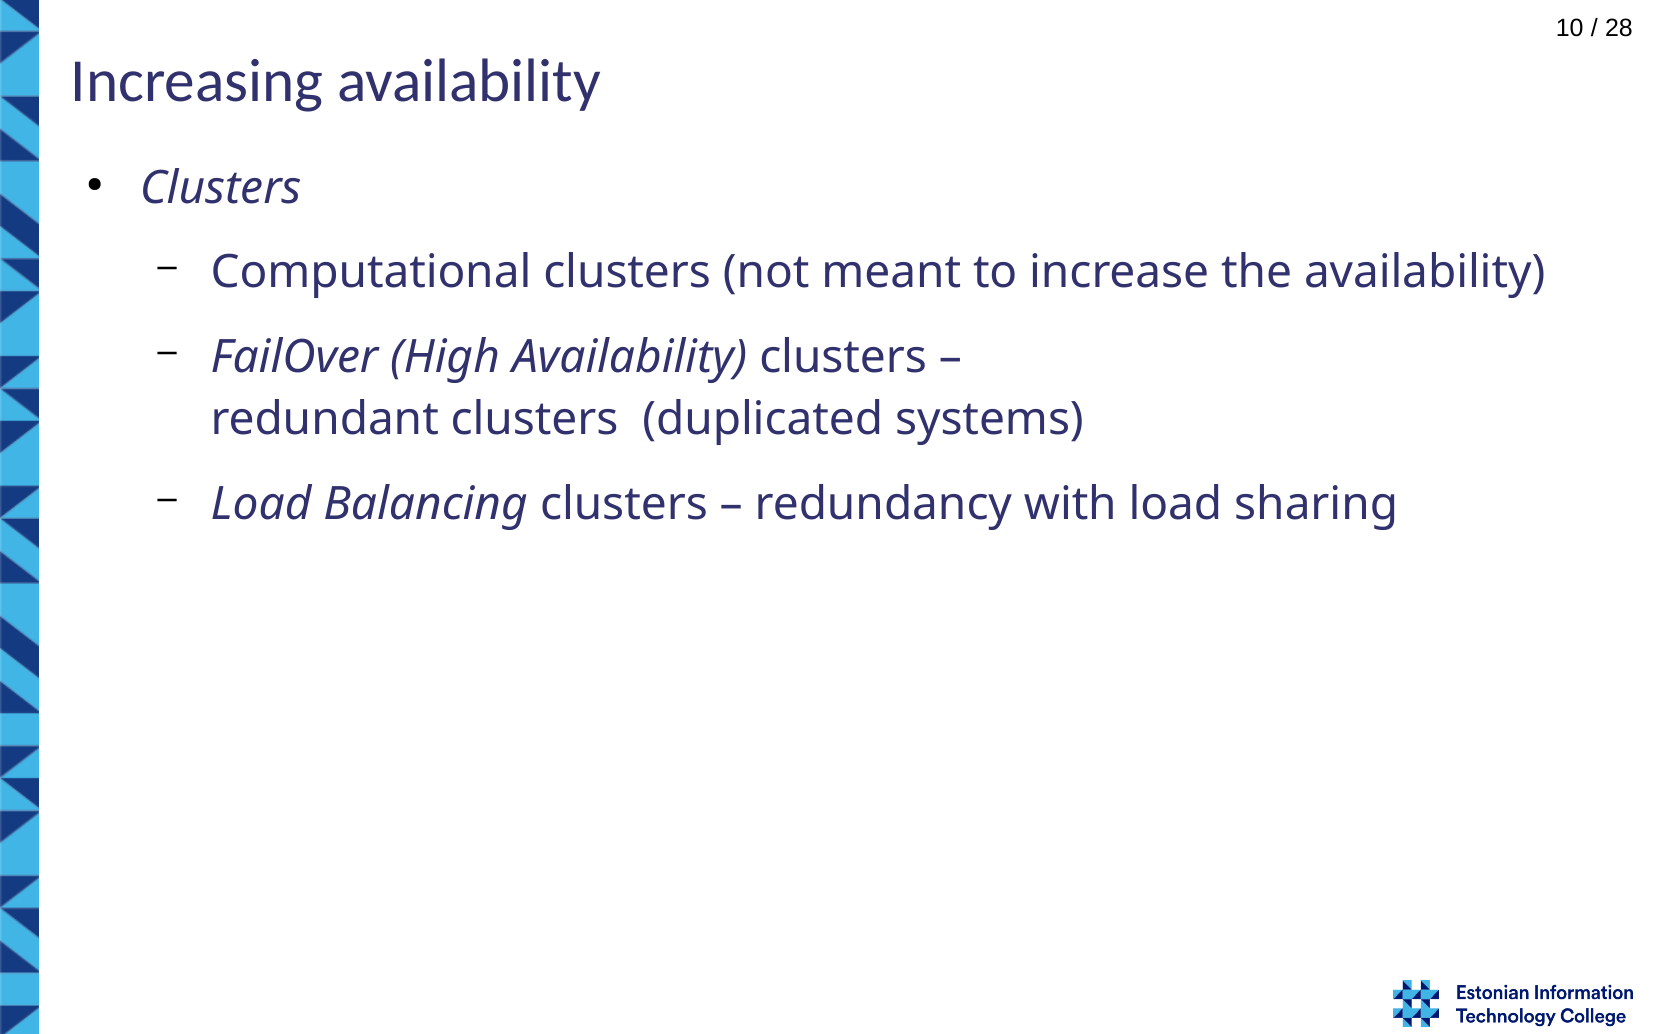

# Increasing availability
Clusters
Computational clusters (not meant to increase the availability)
FailOver (High Availability) clusters –
redundant clusters (duplicated systems)
Load Balancing clusters – redundancy with load sharing